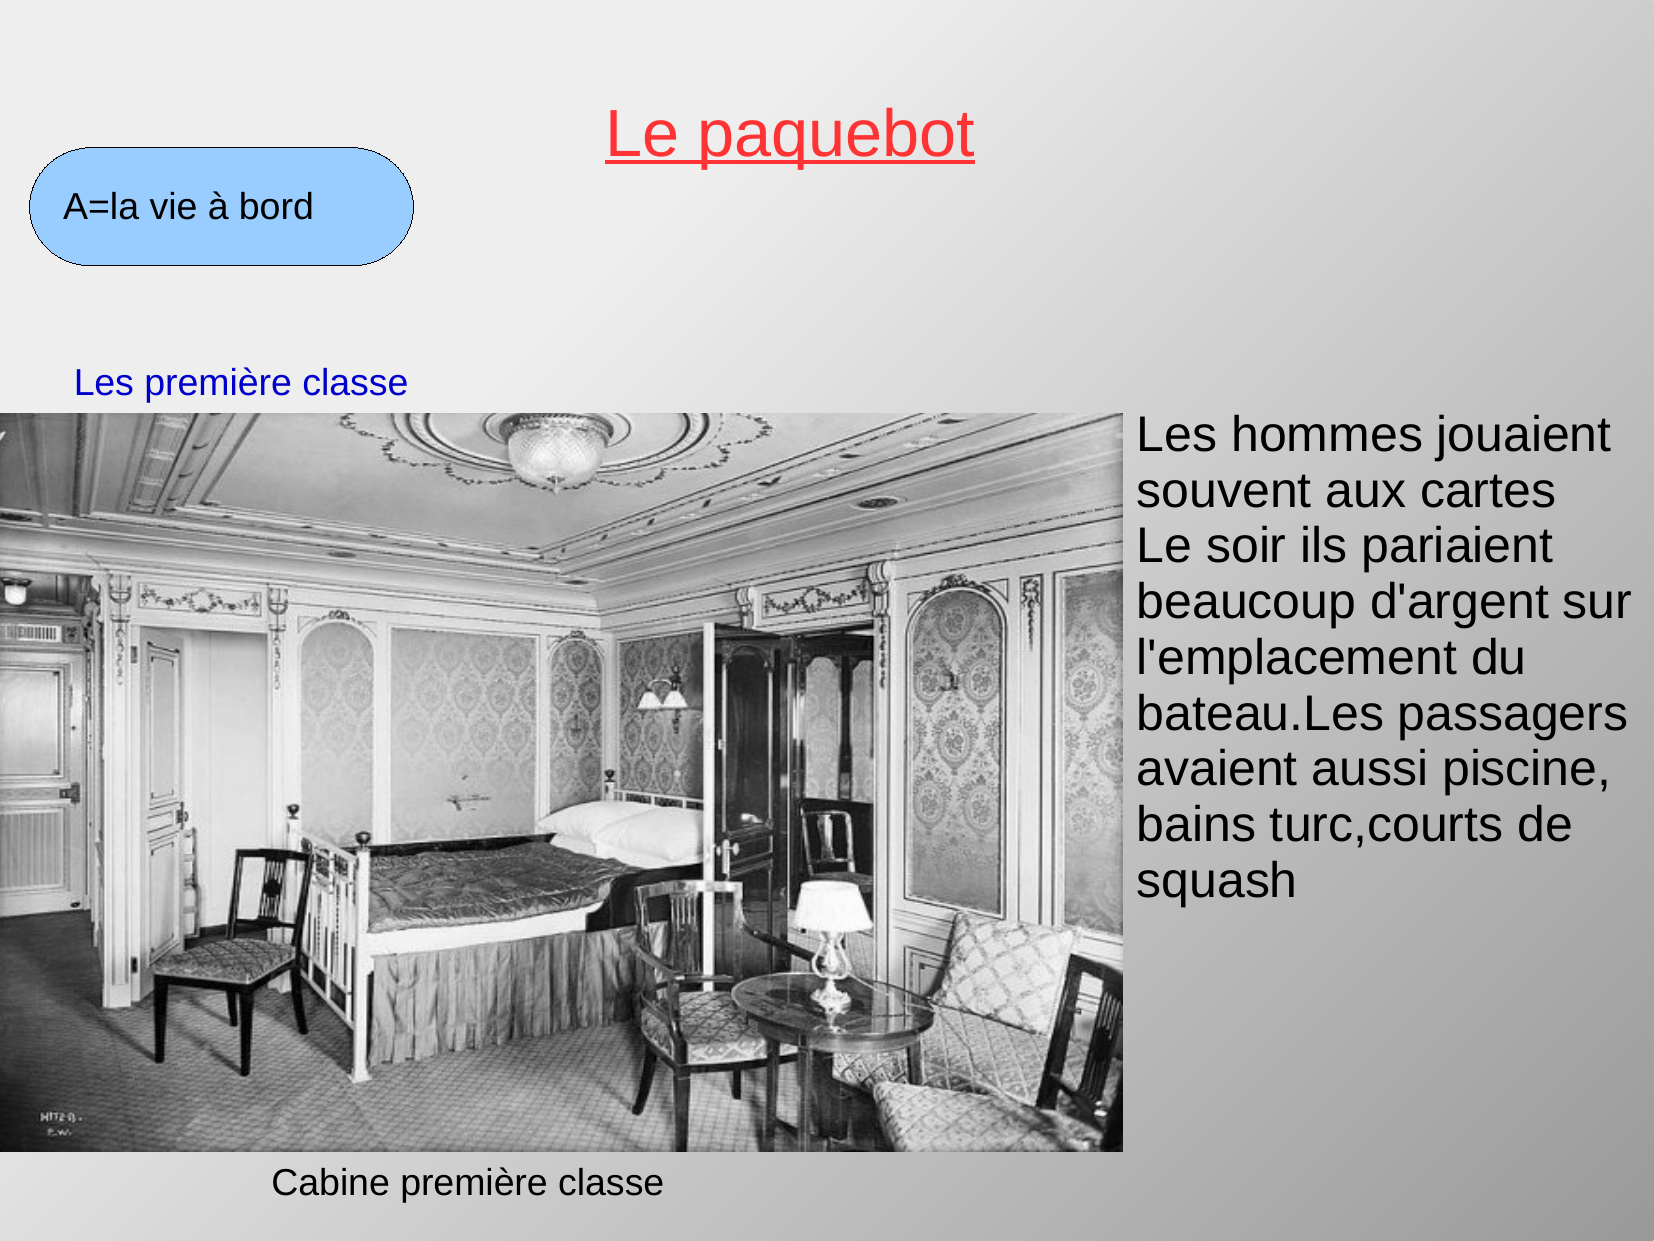

Le paquebot
A=la vie à bord
Les première classe
Les hommes jouaient
souvent aux cartes
Le soir ils pariaient
beaucoup d'argent sur
l'emplacement du
bateau.Les passagers
avaient aussi piscine,
bains turc,courts de
squash
Cabine première classe